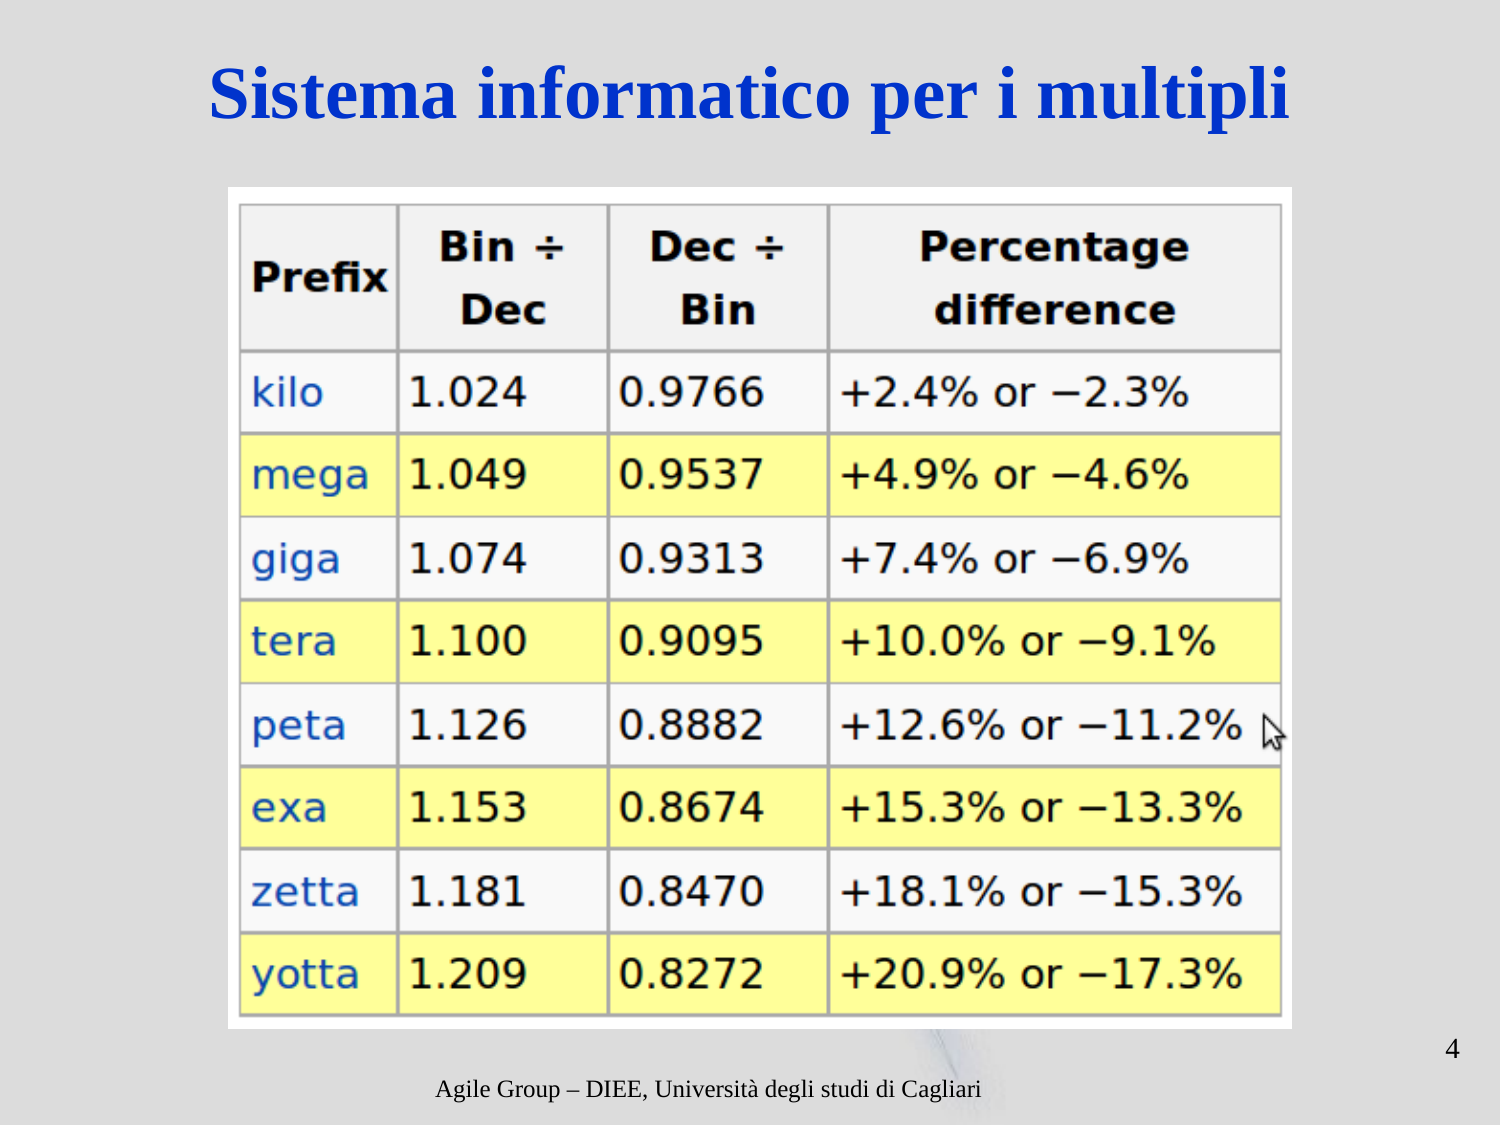

# Sistema informatico per i multipli
4